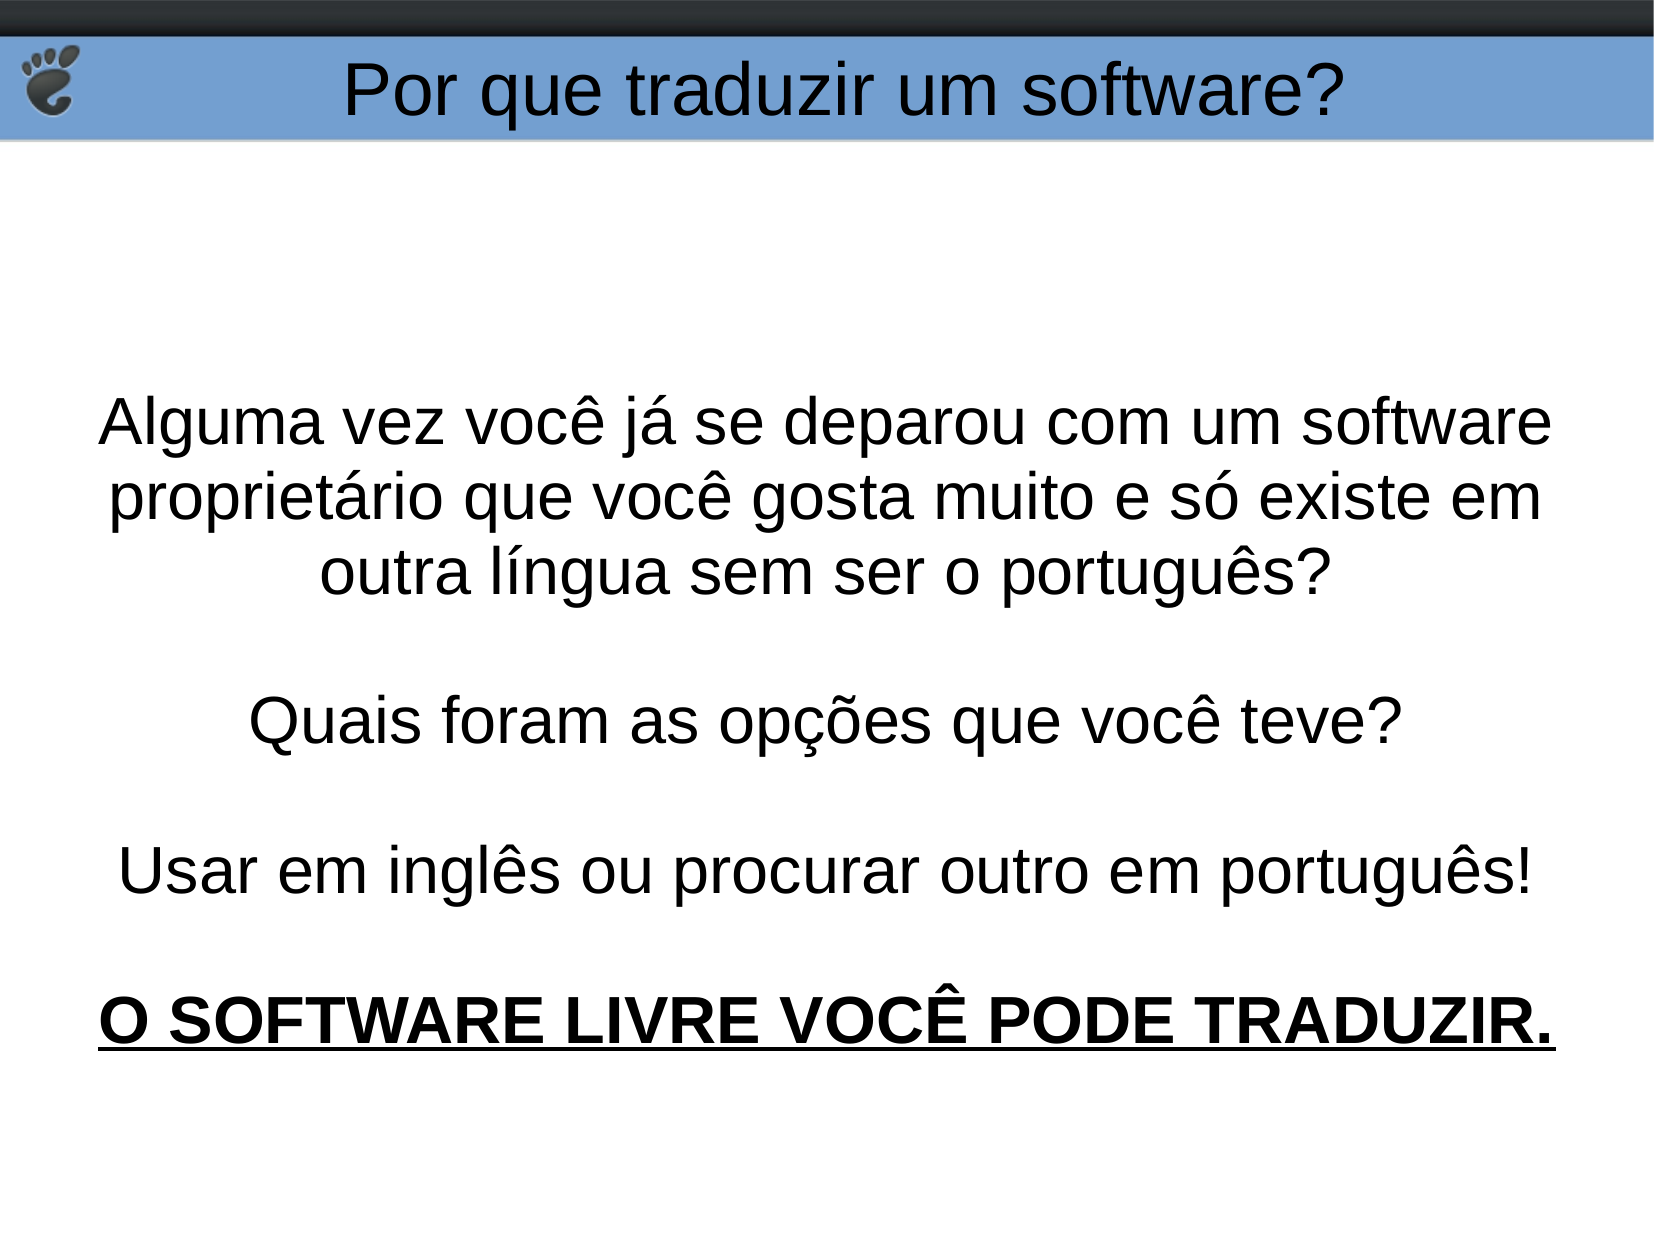

Por que traduzir um software?
# Alguma vez você já se deparou com um software proprietário que você gosta muito e só existe em outra língua sem ser o português?
Quais foram as opções que você teve?
Usar em inglês ou procurar outro em português!
O SOFTWARE LIVRE VOCÊ PODE TRADUZIR.